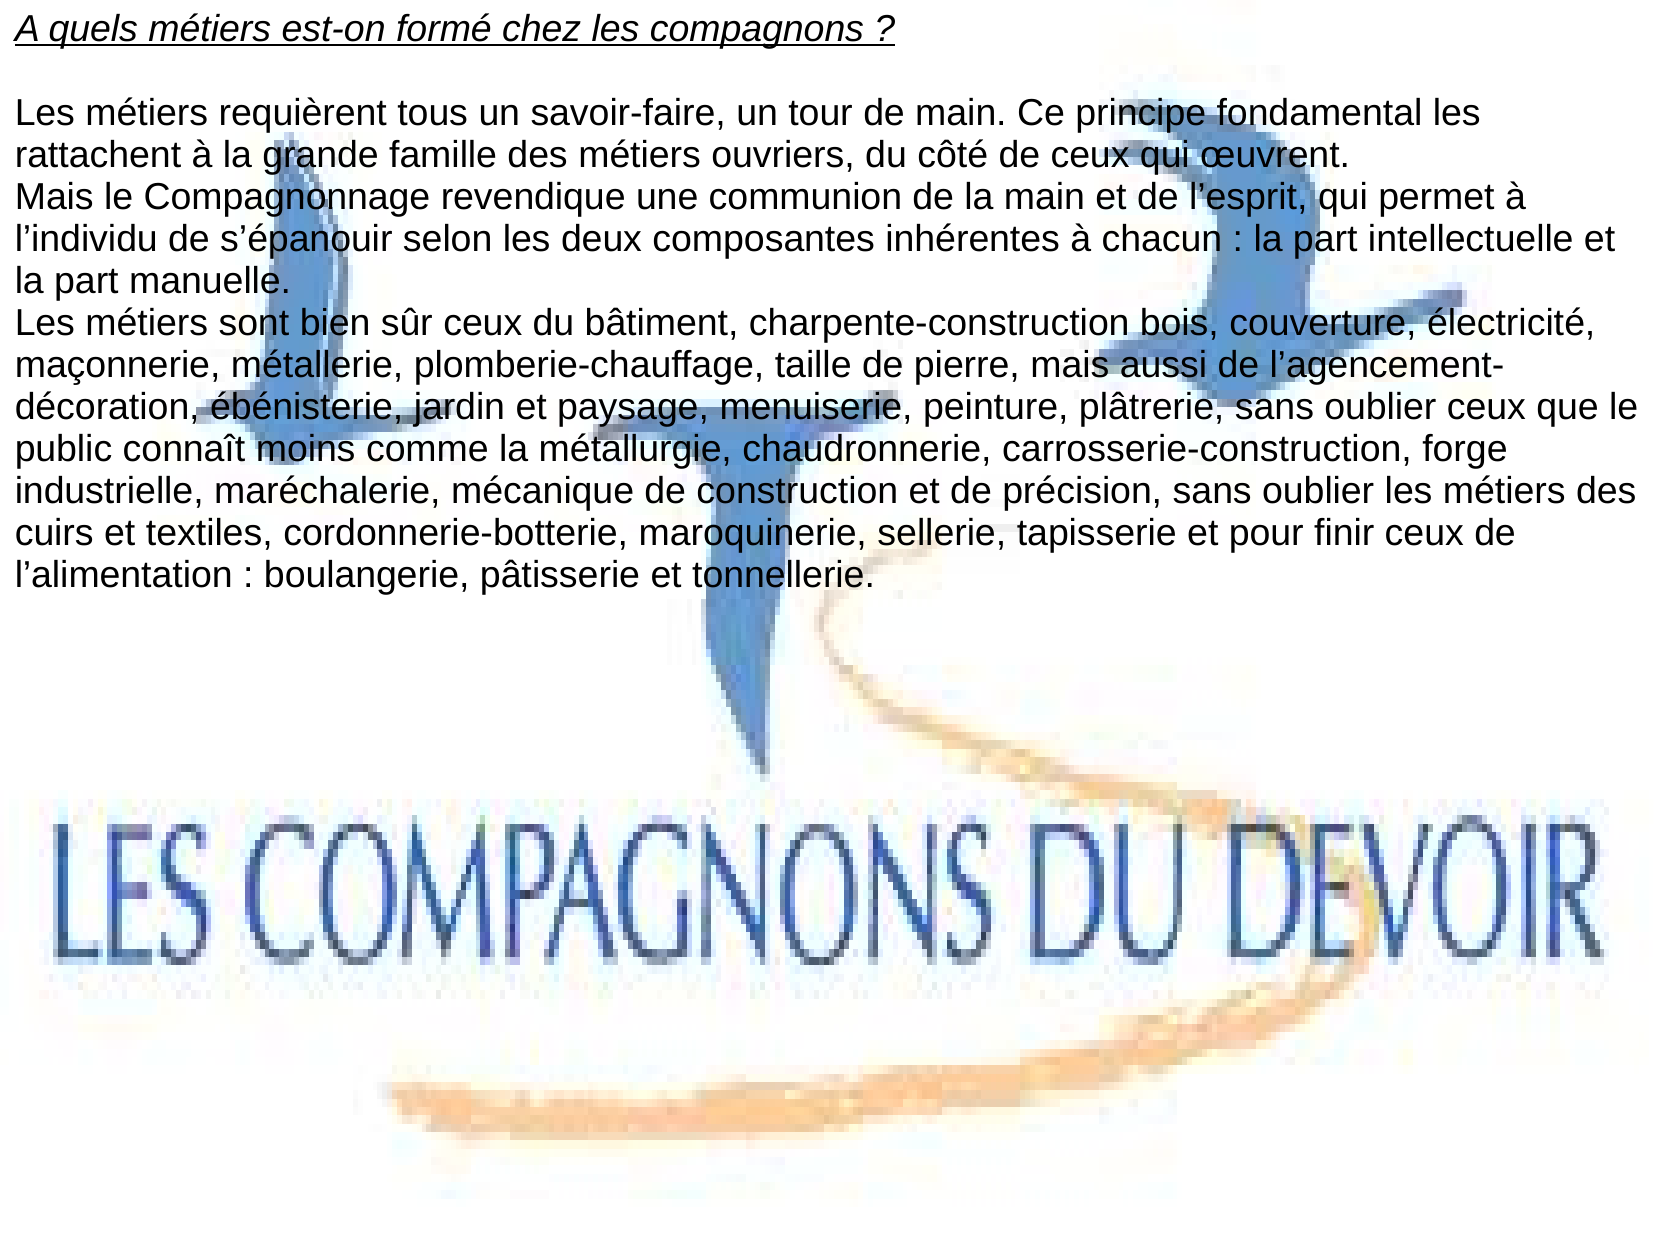

A quels métiers est-on formé chez les compagnons ?
Les métiers requièrent tous un savoir-faire, un tour de main. Ce principe fondamental les rattachent à la grande famille des métiers ouvriers, du côté de ceux qui œuvrent.
Mais le Compagnonnage revendique une communion de la main et de l’esprit, qui permet à l’individu de s’épanouir selon les deux composantes inhérentes à chacun : la part intellectuelle et la part manuelle.
Les métiers sont bien sûr ceux du bâtiment, charpente-construction bois, couverture, électricité, maçonnerie, métallerie, plomberie-chauffage, taille de pierre, mais aussi de l’agencement-décoration, ébénisterie, jardin et paysage, menuiserie, peinture, plâtrerie, sans oublier ceux que le public connaît moins comme la métallurgie, chaudronnerie, carrosserie-construction, forge industrielle, maréchalerie, mécanique de construction et de précision, sans oublier les métiers des cuirs et textiles, cordonnerie-botterie, maroquinerie, sellerie, tapisserie et pour finir ceux de l’alimentation : boulangerie, pâtisserie et tonnellerie.